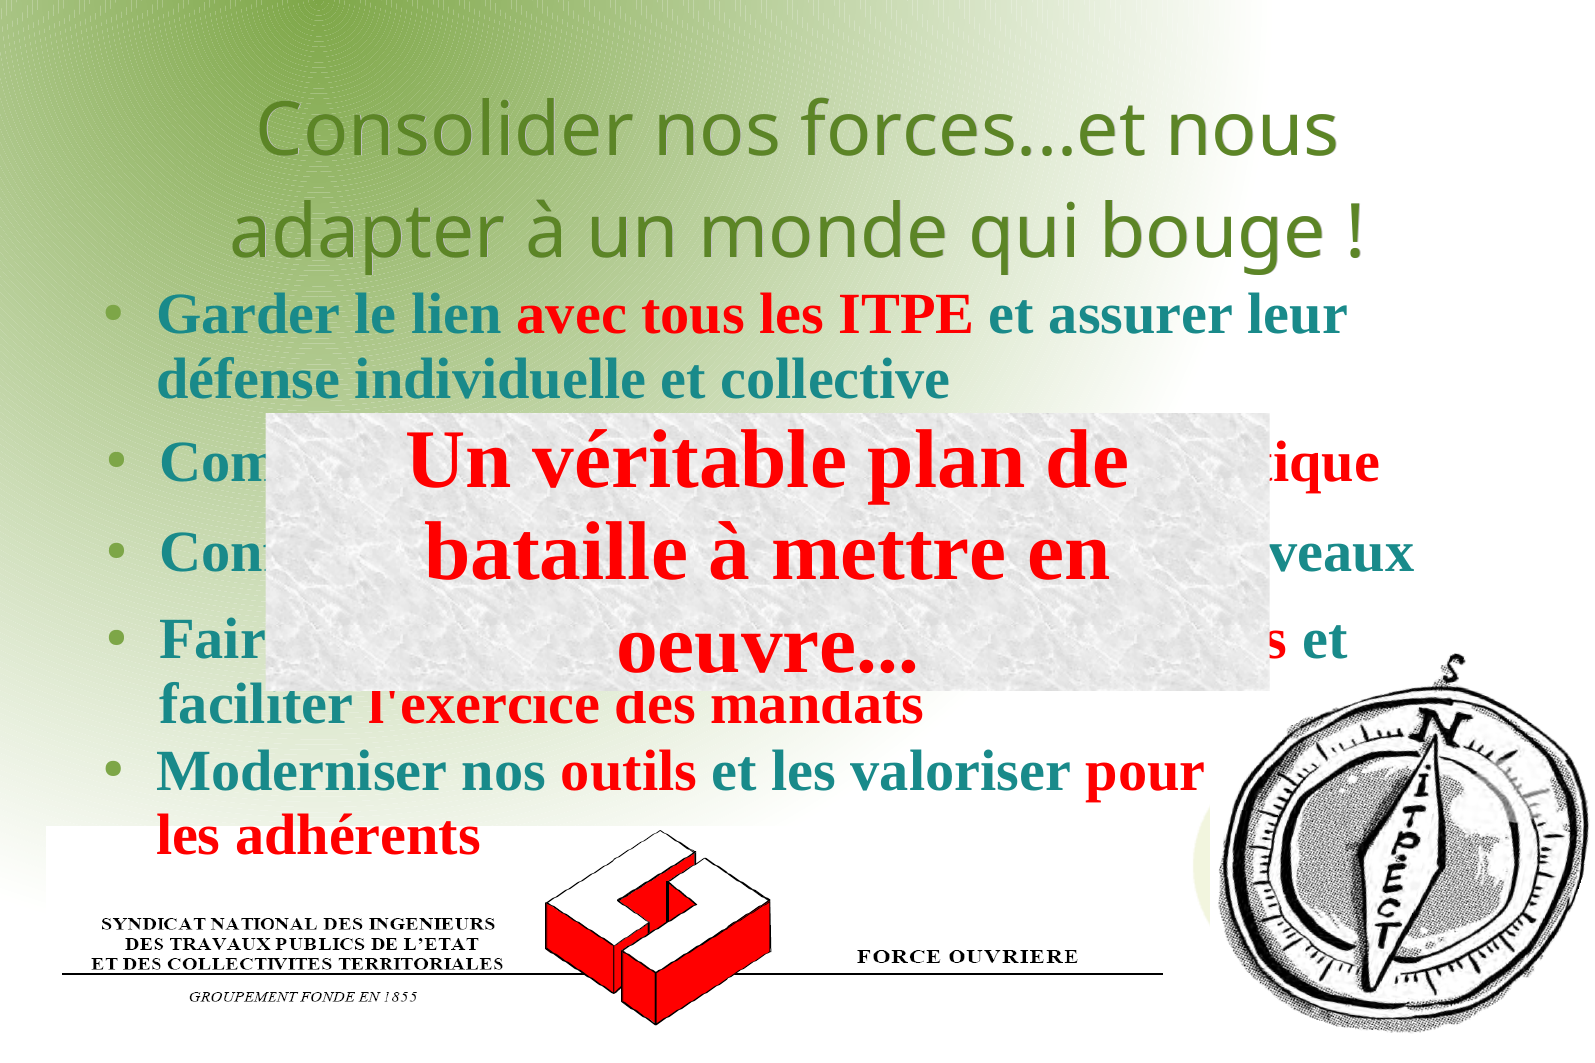

# Consolider nos forces...et nous adapter à un monde qui bouge !
Garder le lien avec tous les ITPE et assurer leur défense individuelle et collective
Un véritable plan de bataille à mettre en oeuvre...
Combiner proximité géographique et thématique
Conforter l'action au sein de FO à tous les niveaux
Faire évoluer le fonctionnement des instances et faciliter l'exercice des mandats
Moderniser nos outils et les valoriser pour les adhérents